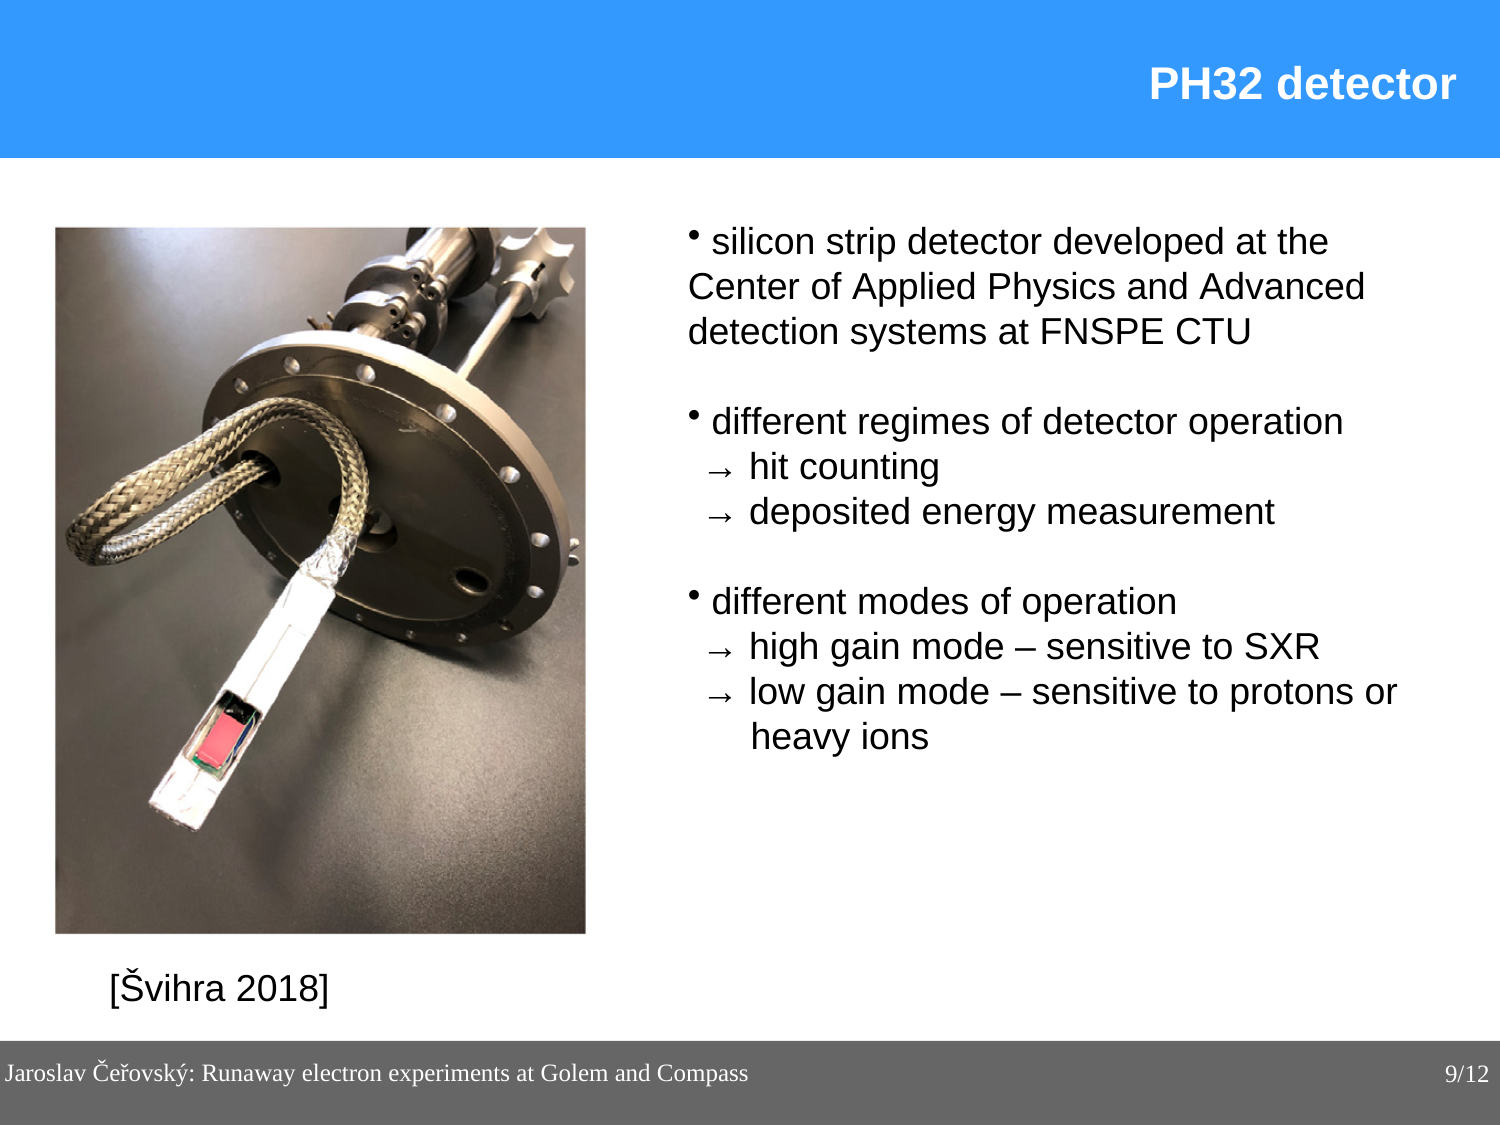

PH32 detector
 silicon strip detector developed at the Center of Applied Physics and Advanced detection systems at FNSPE CTU
 different regimes of detector operation
→ hit counting
→ deposited energy measurement
 different modes of operation
→ high gain mode – sensitive to SXR
→ low gain mode – sensitive to protons or 	 heavy ions
[Švihra 2018]